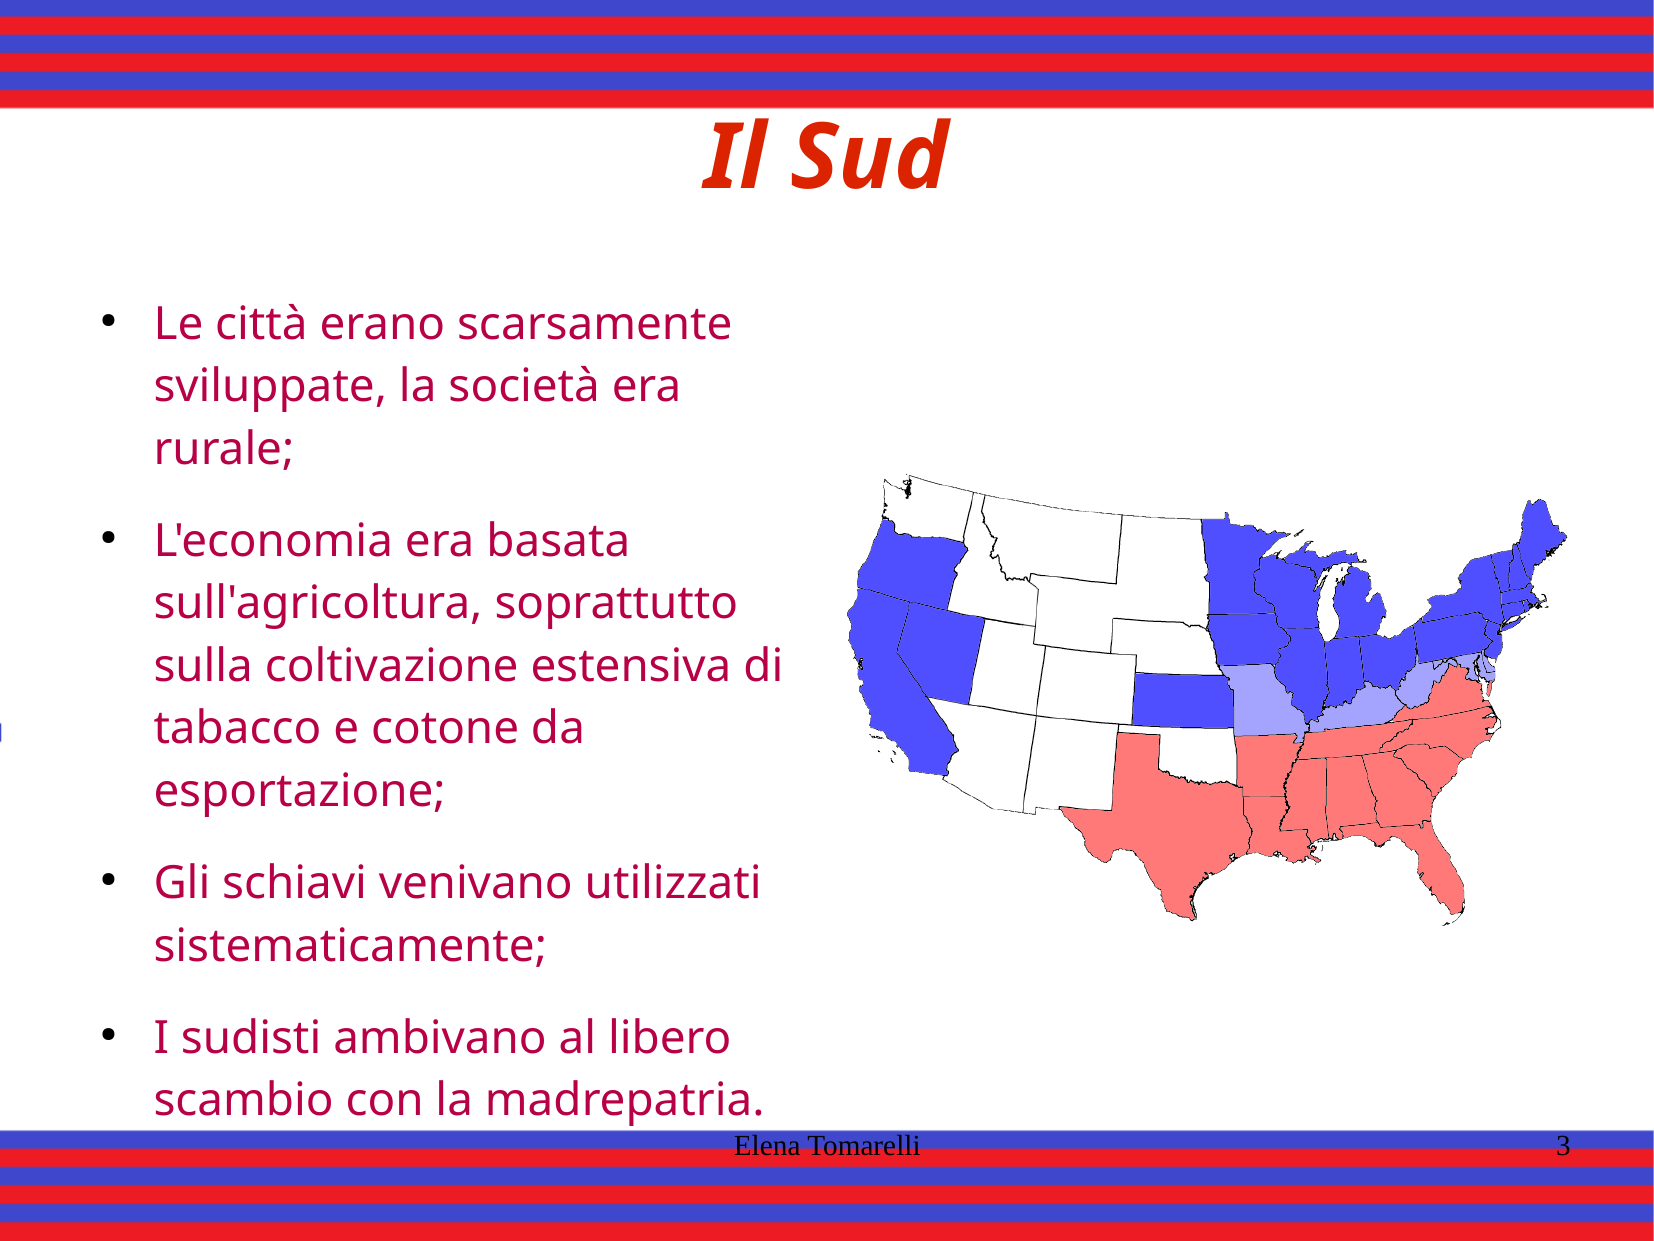

# Il Sud
Le città erano scarsamente sviluppate, la società era rurale;
L'economia era basata sull'agricoltura, soprattutto sulla coltivazione estensiva di tabacco e cotone da esportazione;
Gli schiavi venivano utilizzati sistematicamente;
I sudisti ambivano al libero scambio con la madrepatria.
Elena Tomarelli
3